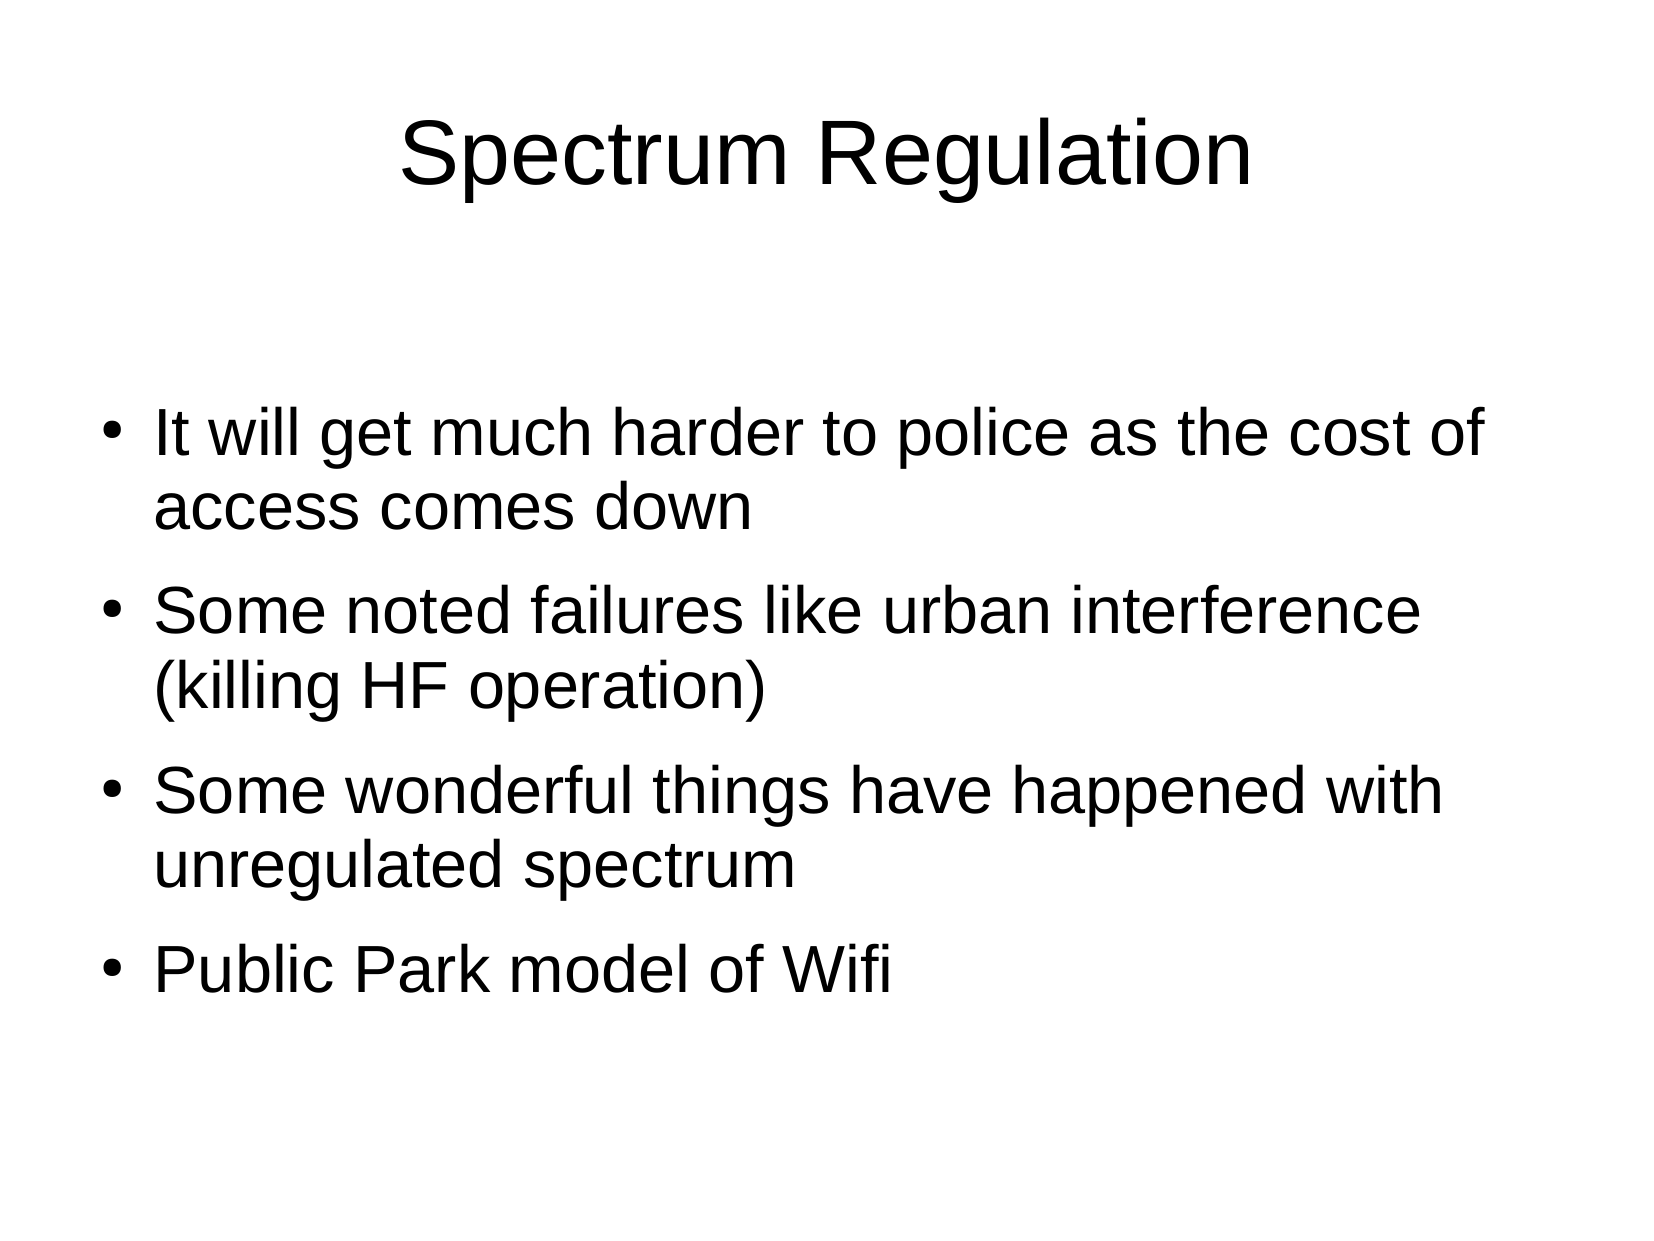

# Spectrum Regulation
It will get much harder to police as the cost of access comes down
Some noted failures like urban interference (killing HF operation)
Some wonderful things have happened with unregulated spectrum
Public Park model of Wifi